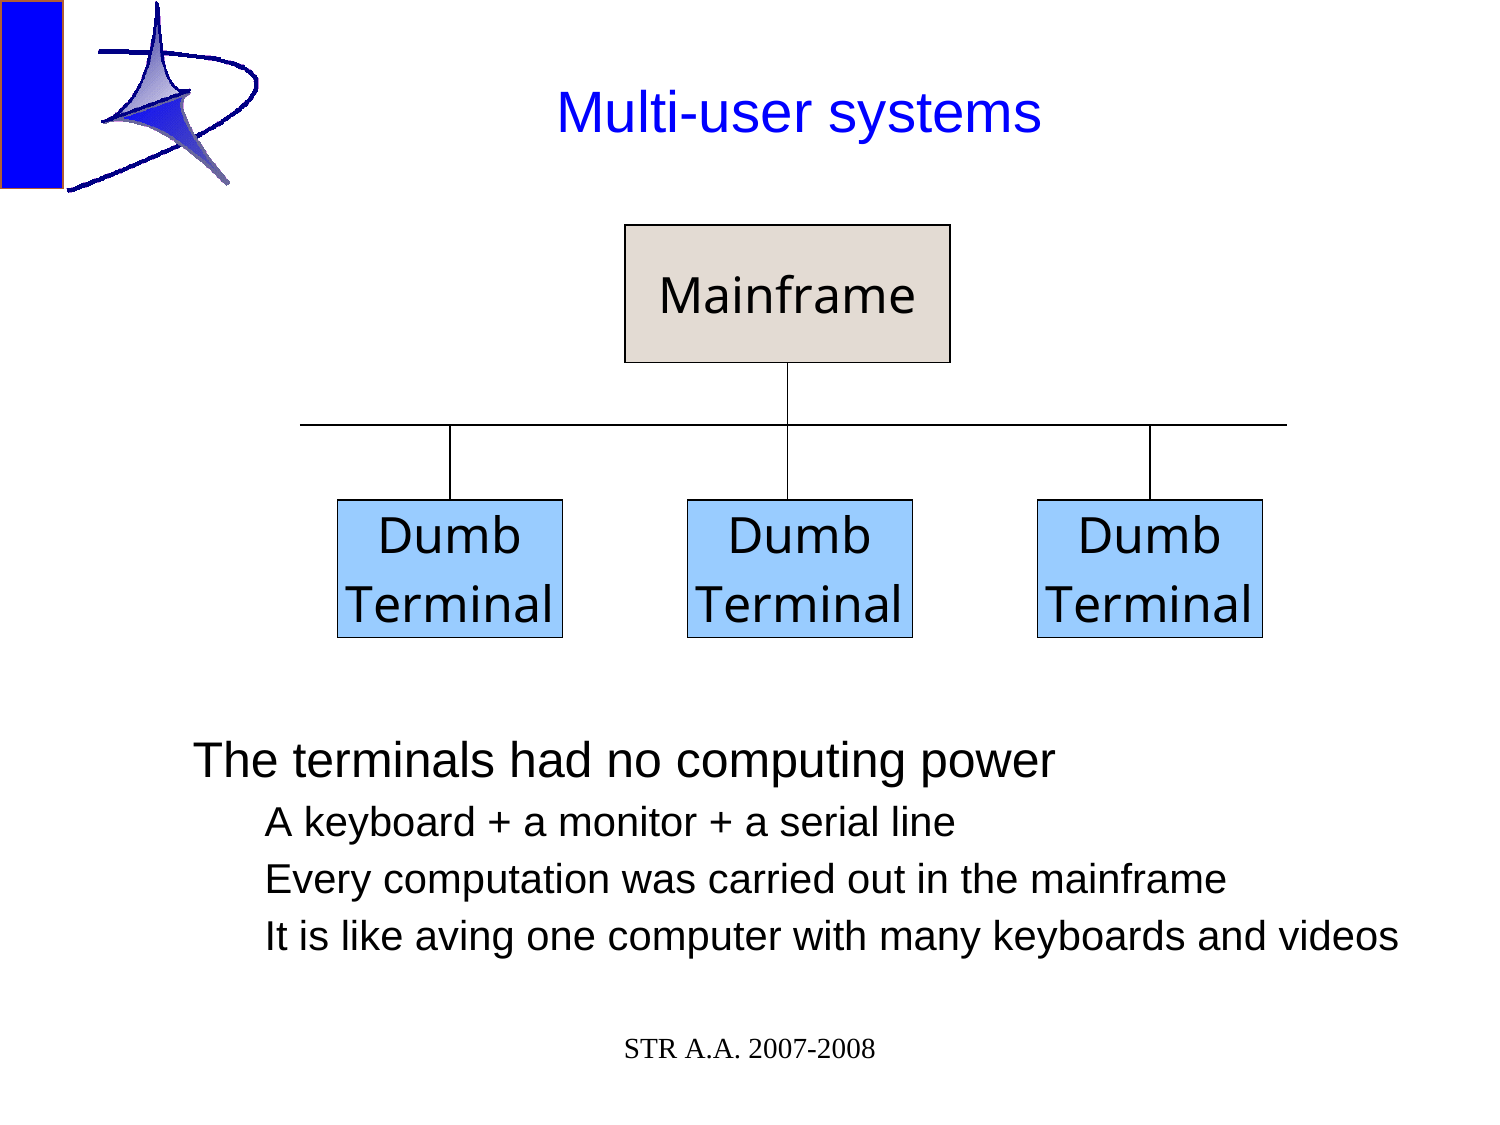

# Multi-user systems
Mainframe
Dumb
Terminal
Dumb
Terminal
Dumb
Terminal
The terminals had no computing power
A keyboard + a monitor + a serial line
Every computation was carried out in the mainframe
It is like aving one computer with many keyboards and videos
STR A.A. 2007-2008